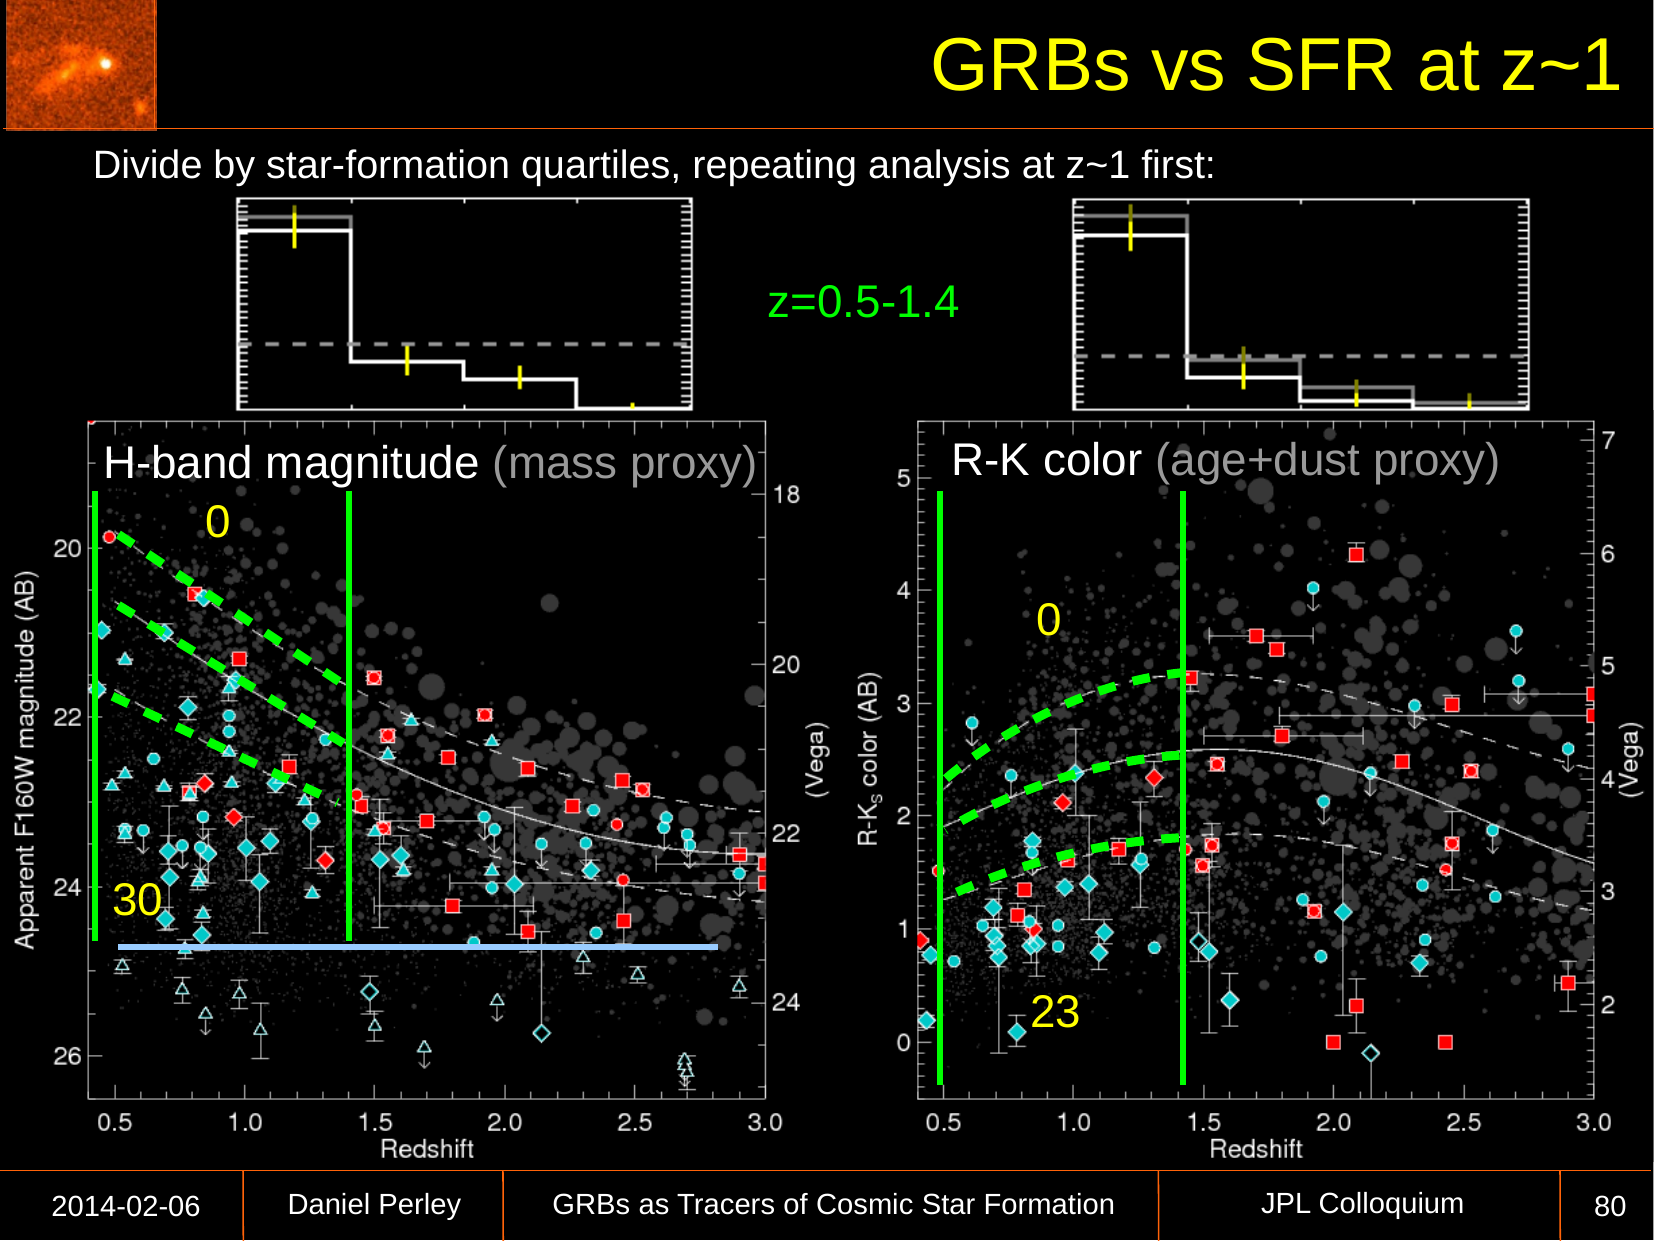

# GRBs vs SFR at z~1
Divide by star-formation quartiles, repeating analysis at z~1 first:
z=0.5-1.4
R-K color (age+dust proxy)
H-band magnitude (mass proxy)
0
0
30
23
2014-02-06
80